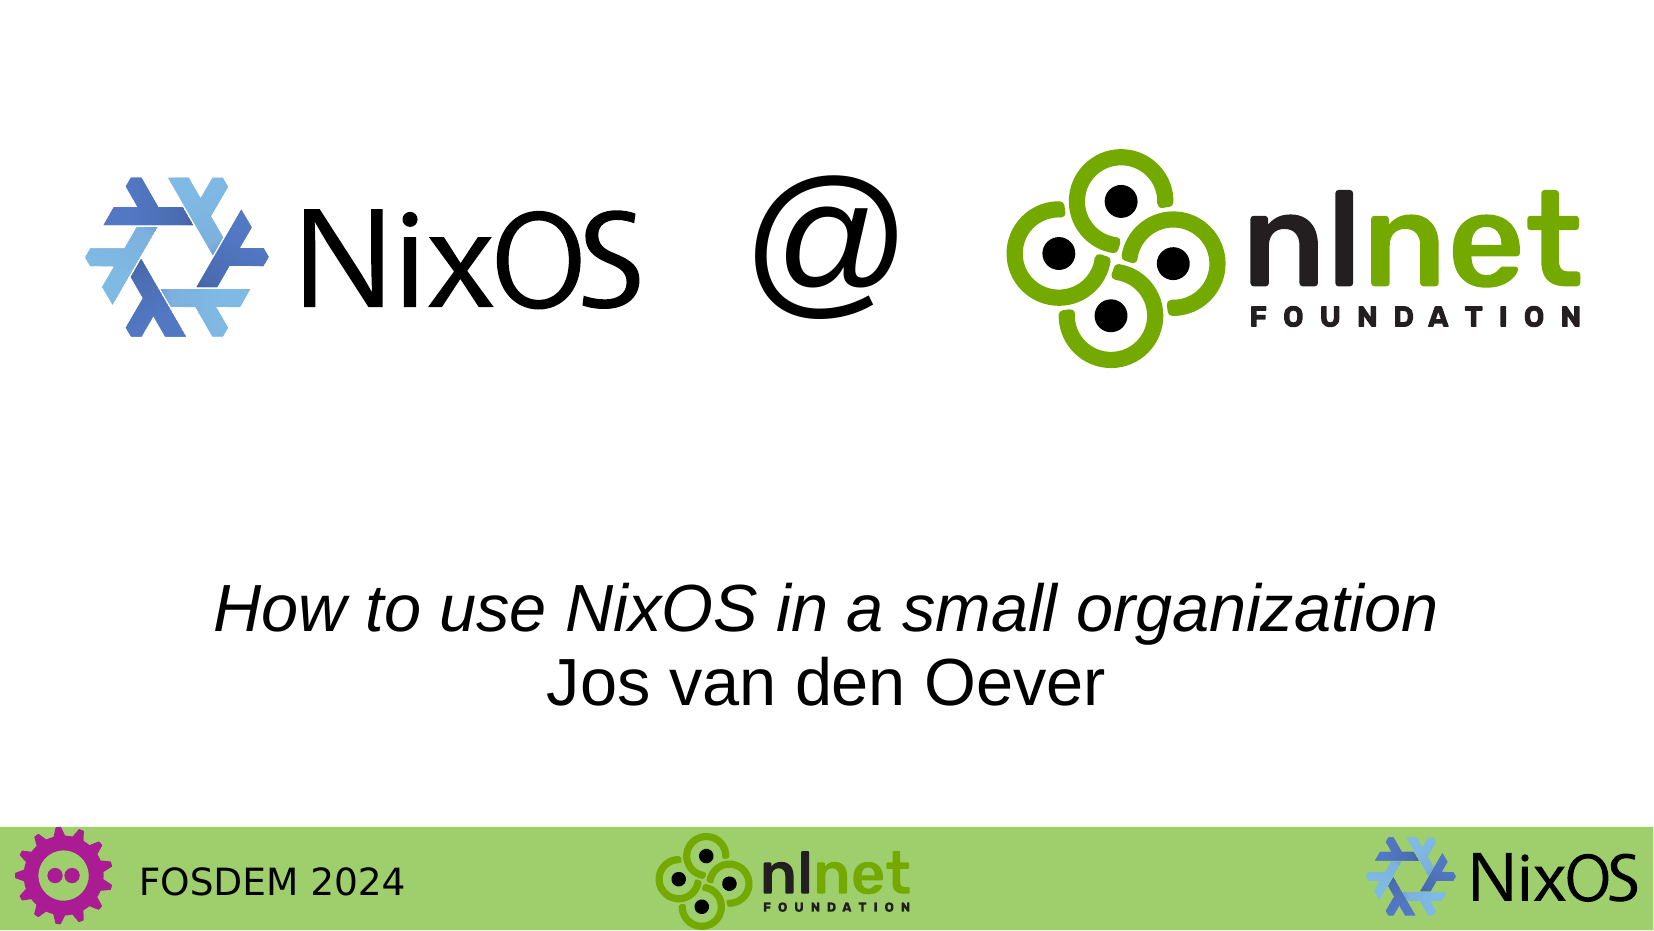

# @
How to use NixOS in a small organization
Jos van den Oever